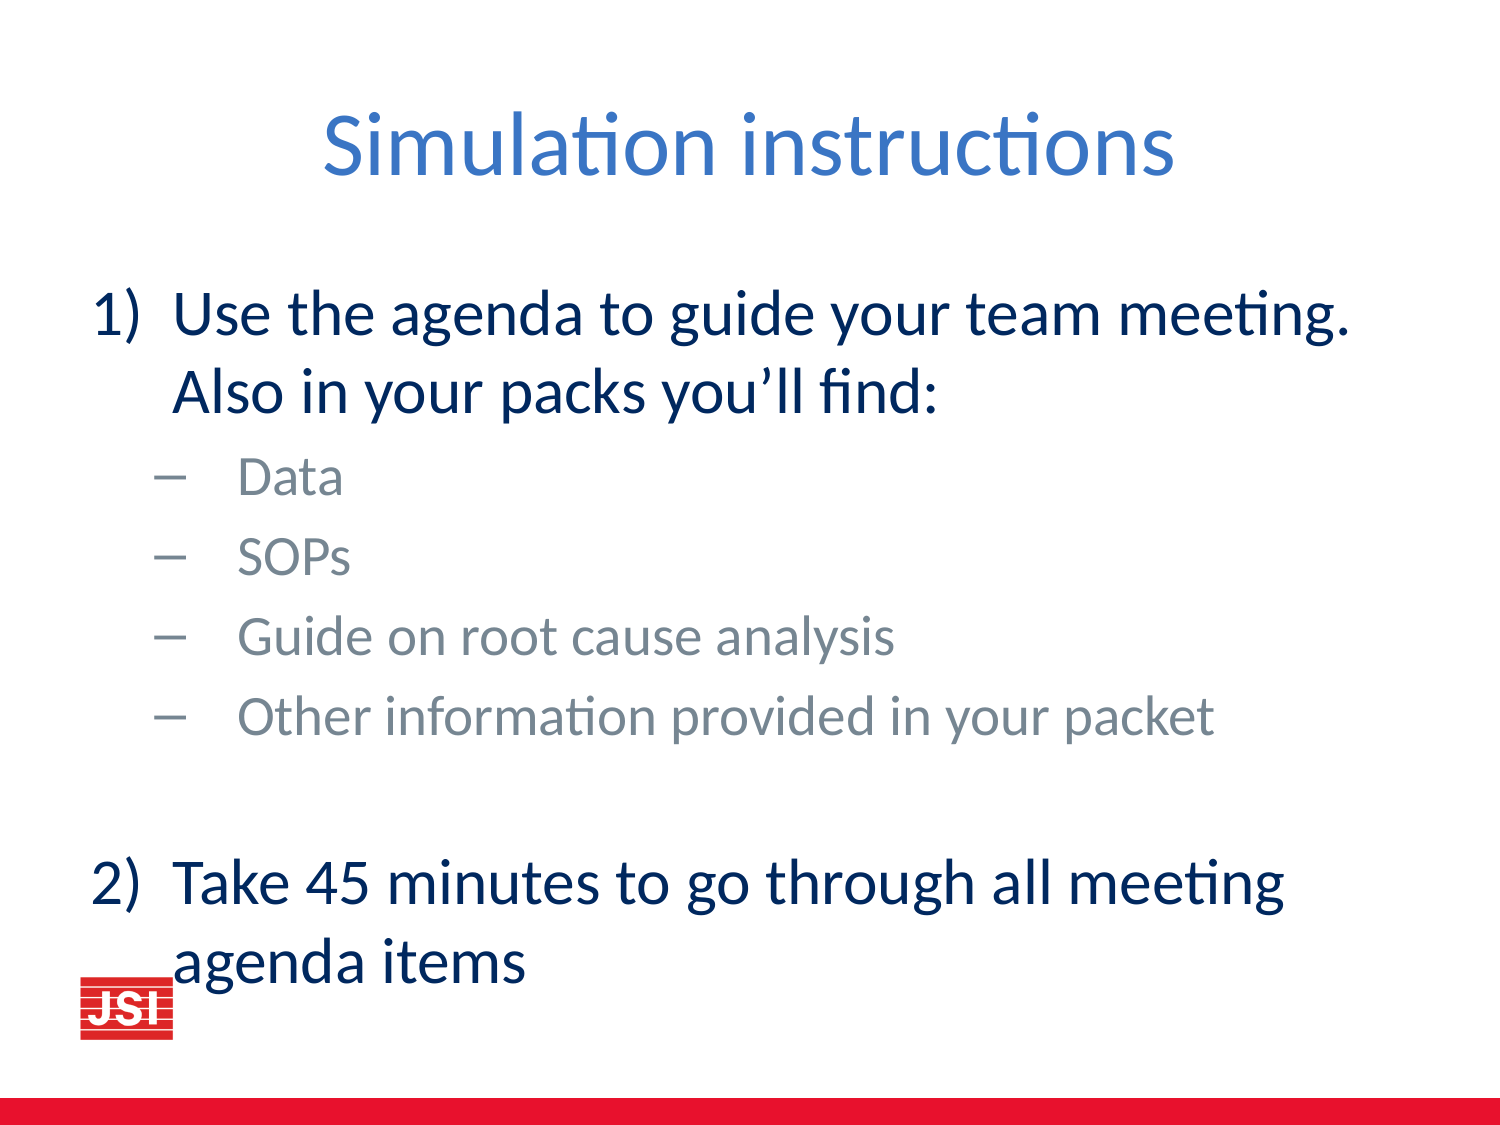

# Simulation instructions
Use the agenda to guide your team meeting. Also in your packs you’ll find:
Data
SOPs
Guide on root cause analysis
Other information provided in your packet
Take 45 minutes to go through all meeting agenda items